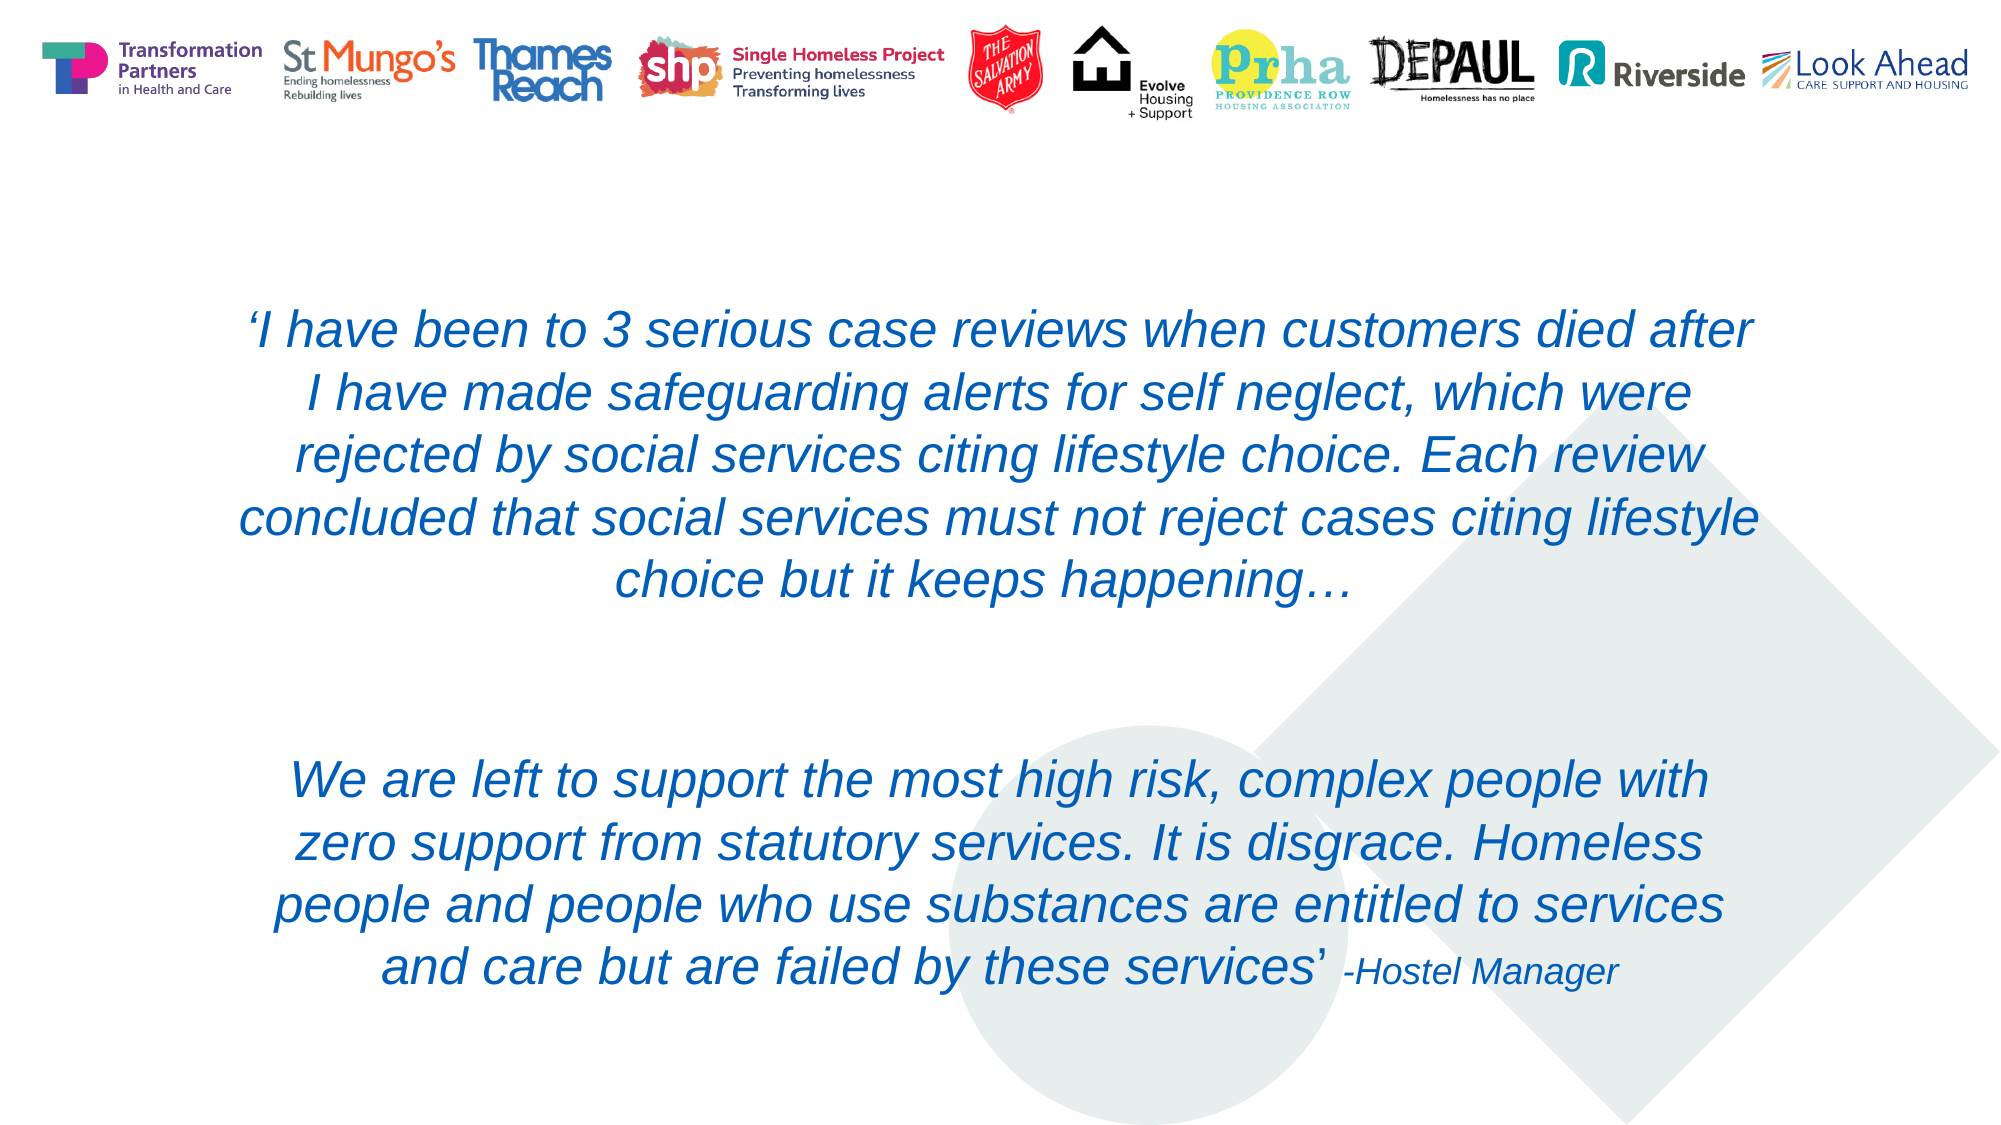

# Slide 15
‘I have been to 3 serious case reviews when customers died after I have made safeguarding alerts for self neglect, which were rejected by social services citing lifestyle choice. Each review concluded that social services must not reject cases citing lifestyle choice but it keeps happening…
We are left to support the most high risk, complex people with zero support from statutory services. It is disgrace. Homeless people and people who use substances are entitled to services and care but are failed by these services’ -Hostel Manager